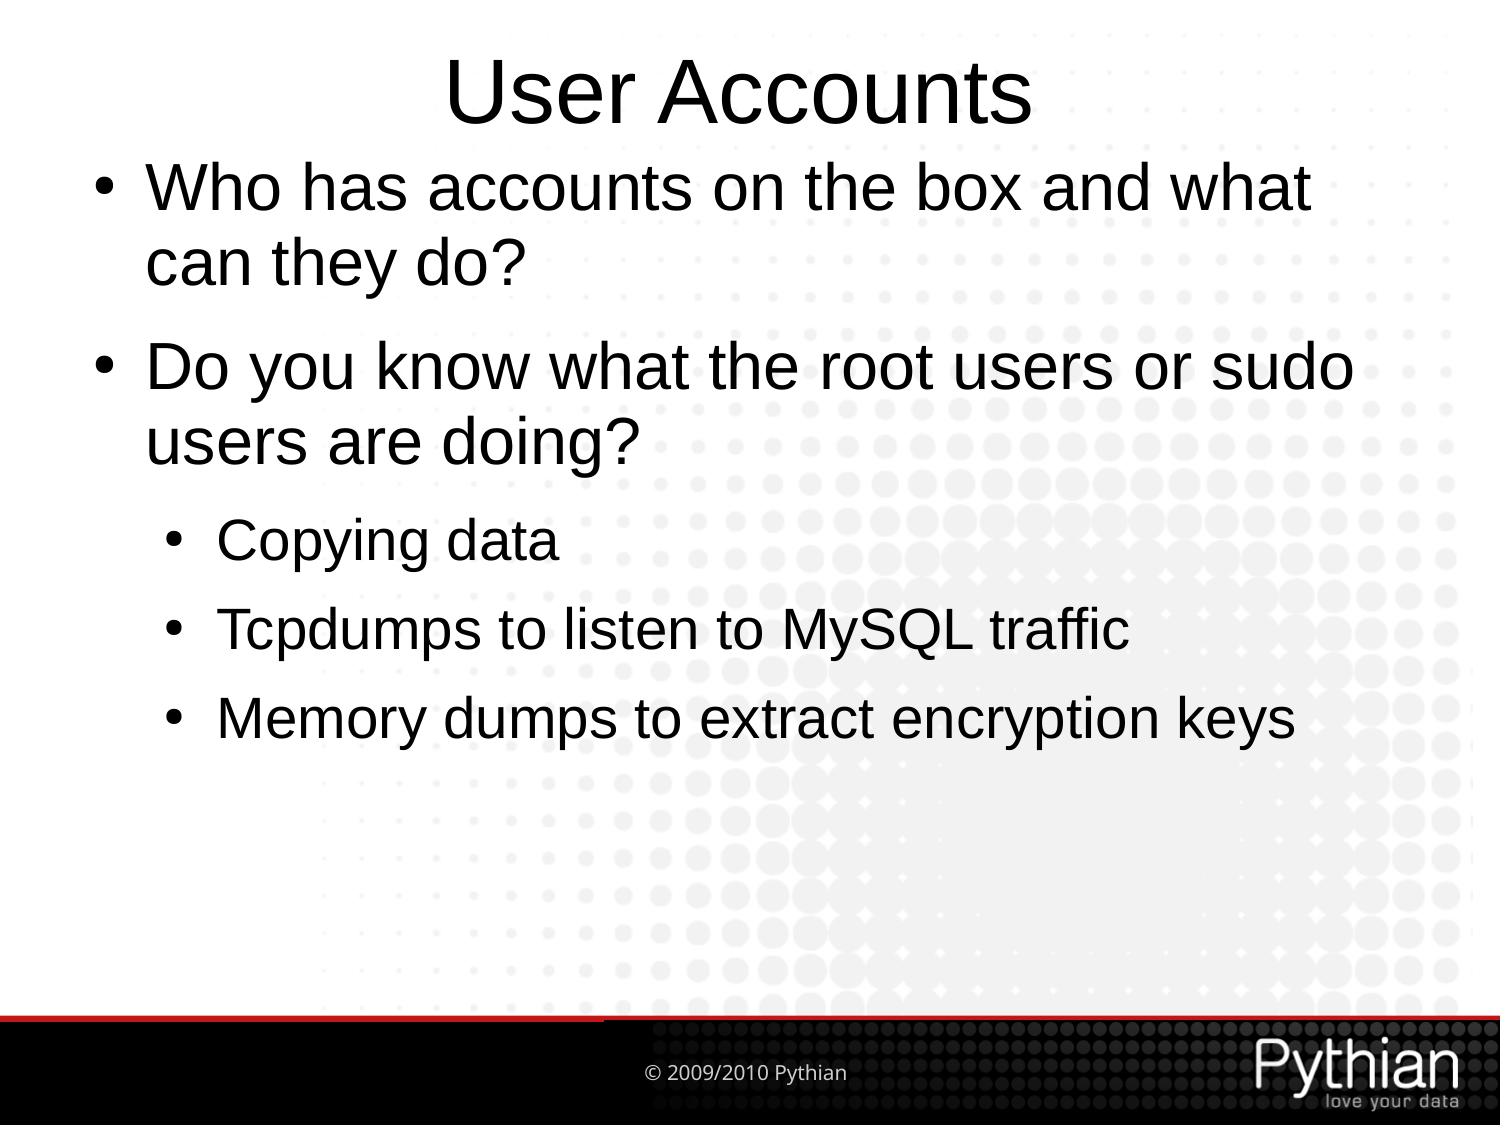

# User Accounts
Who has accounts on the box and what can they do?
Do you know what the root users or sudo users are doing?
Copying data
Tcpdumps to listen to MySQL traffic
Memory dumps to extract encryption keys